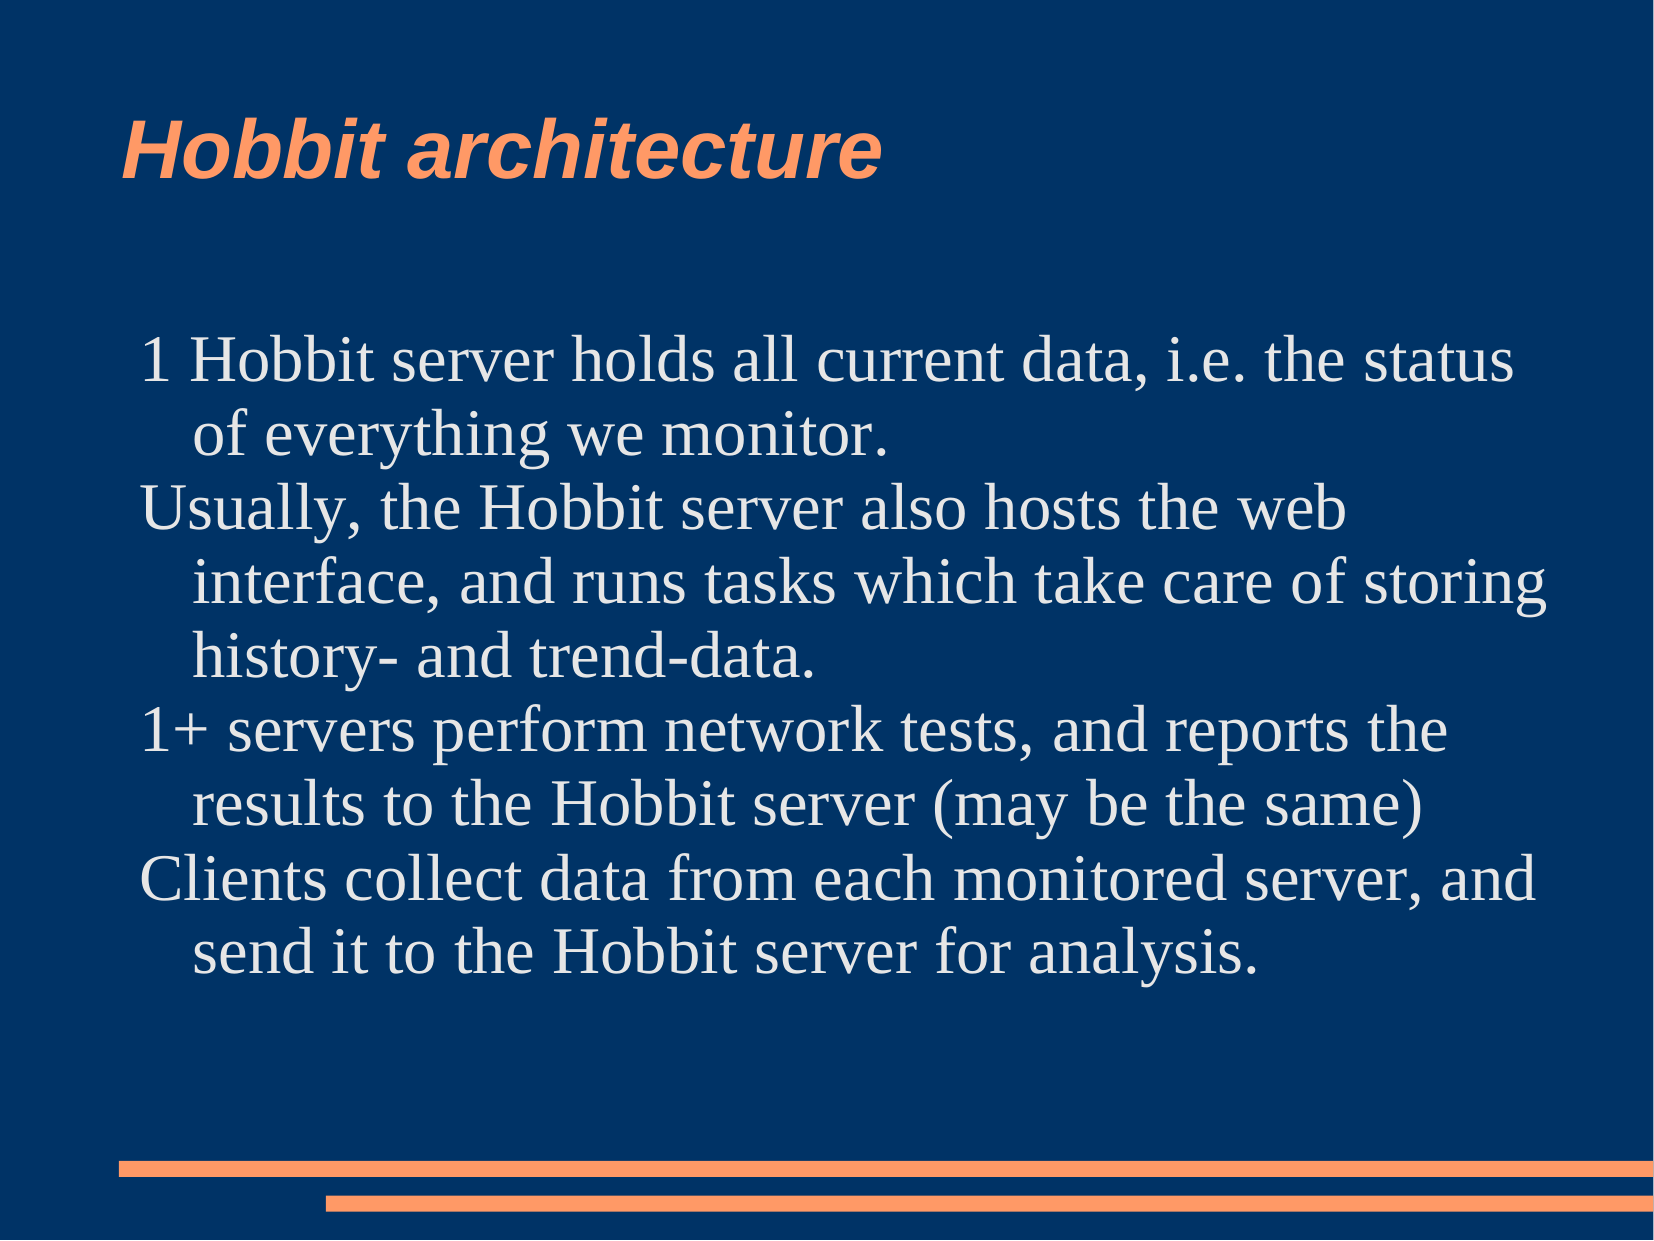

# Hobbit architecture
1 Hobbit server holds all current data, i.e. the status of everything we monitor.
Usually, the Hobbit server also hosts the web interface, and runs tasks which take care of storing history- and trend-data.
1+ servers perform network tests, and reports the results to the Hobbit server (may be the same)
Clients collect data from each monitored server, and send it to the Hobbit server for analysis.